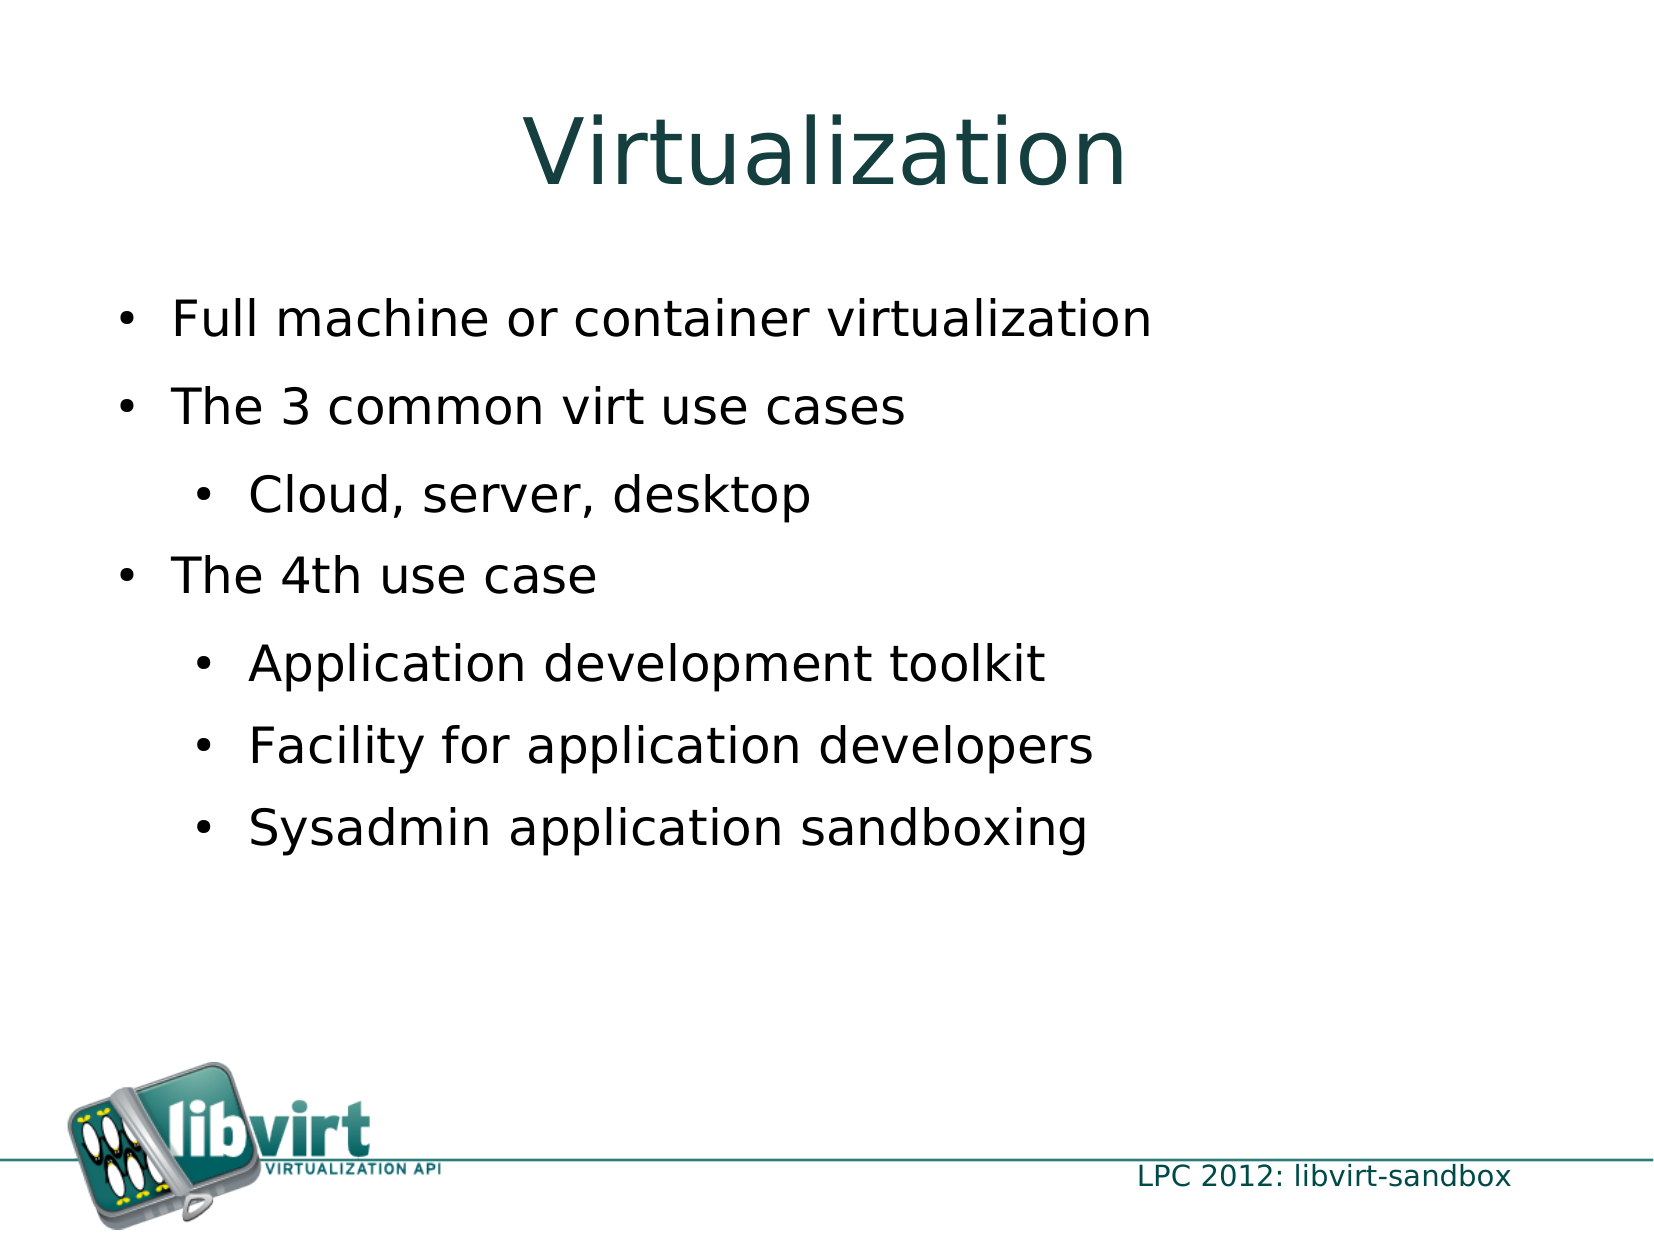

# Virtualization
Full machine or container virtualization
The 3 common virt use cases
Cloud, server, desktop
The 4th use case
Application development toolkit
Facility for application developers
Sysadmin application sandboxing
LPC 2012: libvirt-sandbox